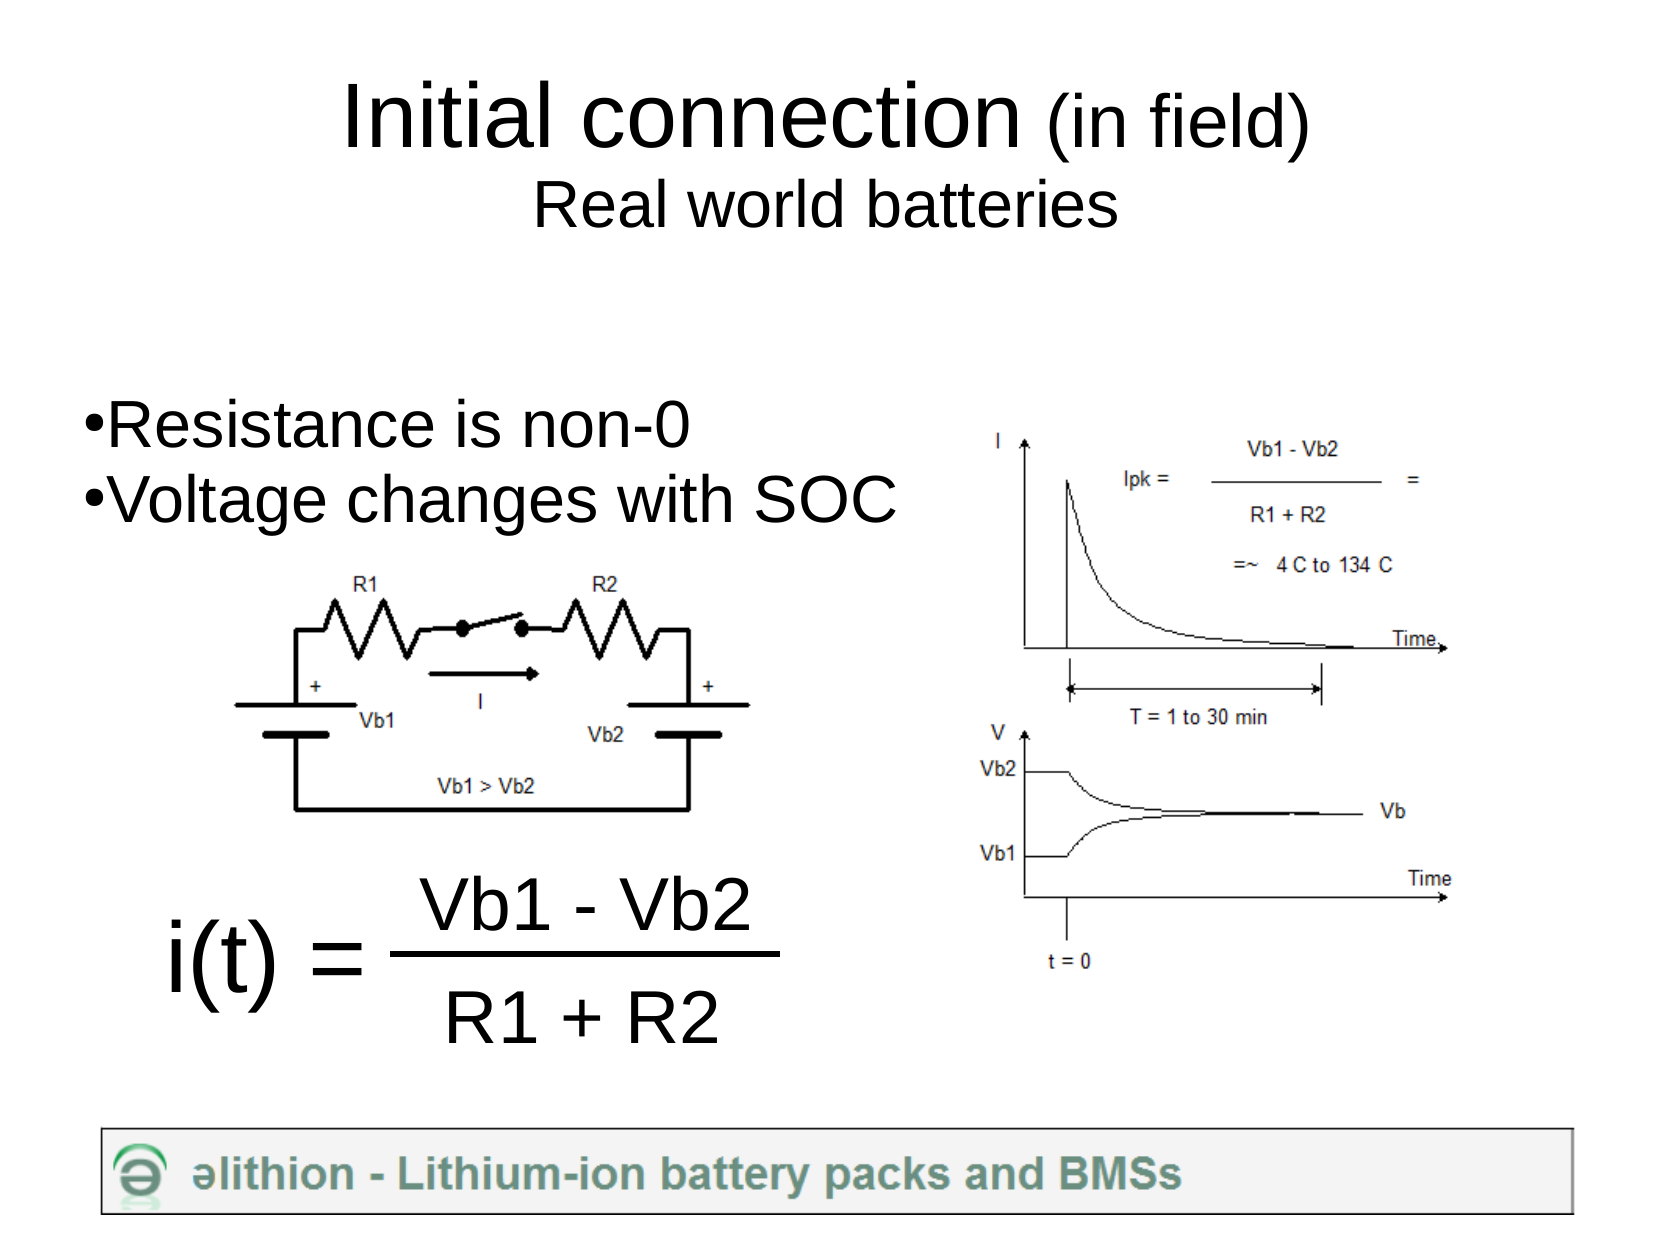

# Initial connection (in field) Real world batteries
Resistance is non-0
Voltage changes with SOC
Vb1 - Vb2
i(t) =
R1 + R2